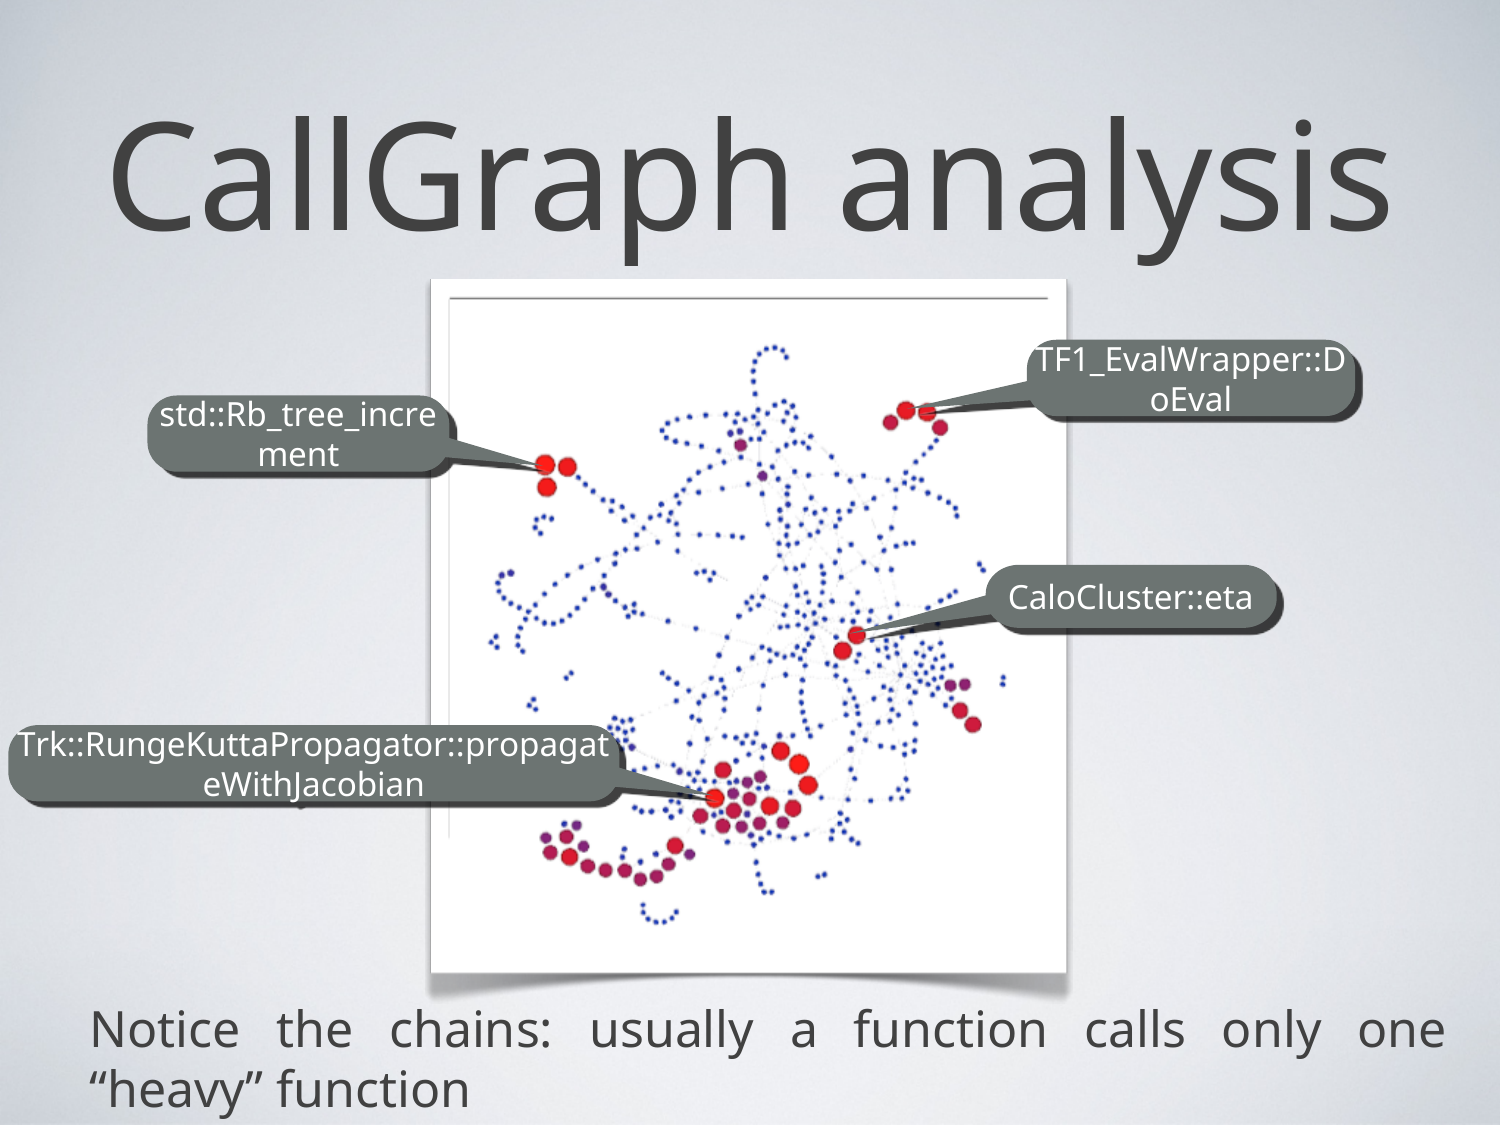

# CallGraph analysis
TF1_EvalWrapper::DoEval
std::Rb_tree_increment
CaloCluster::eta
Trk::RungeKuttaPropagator::propagateWithJacobian
Notice the chains: usually a function calls only one “heavy” function